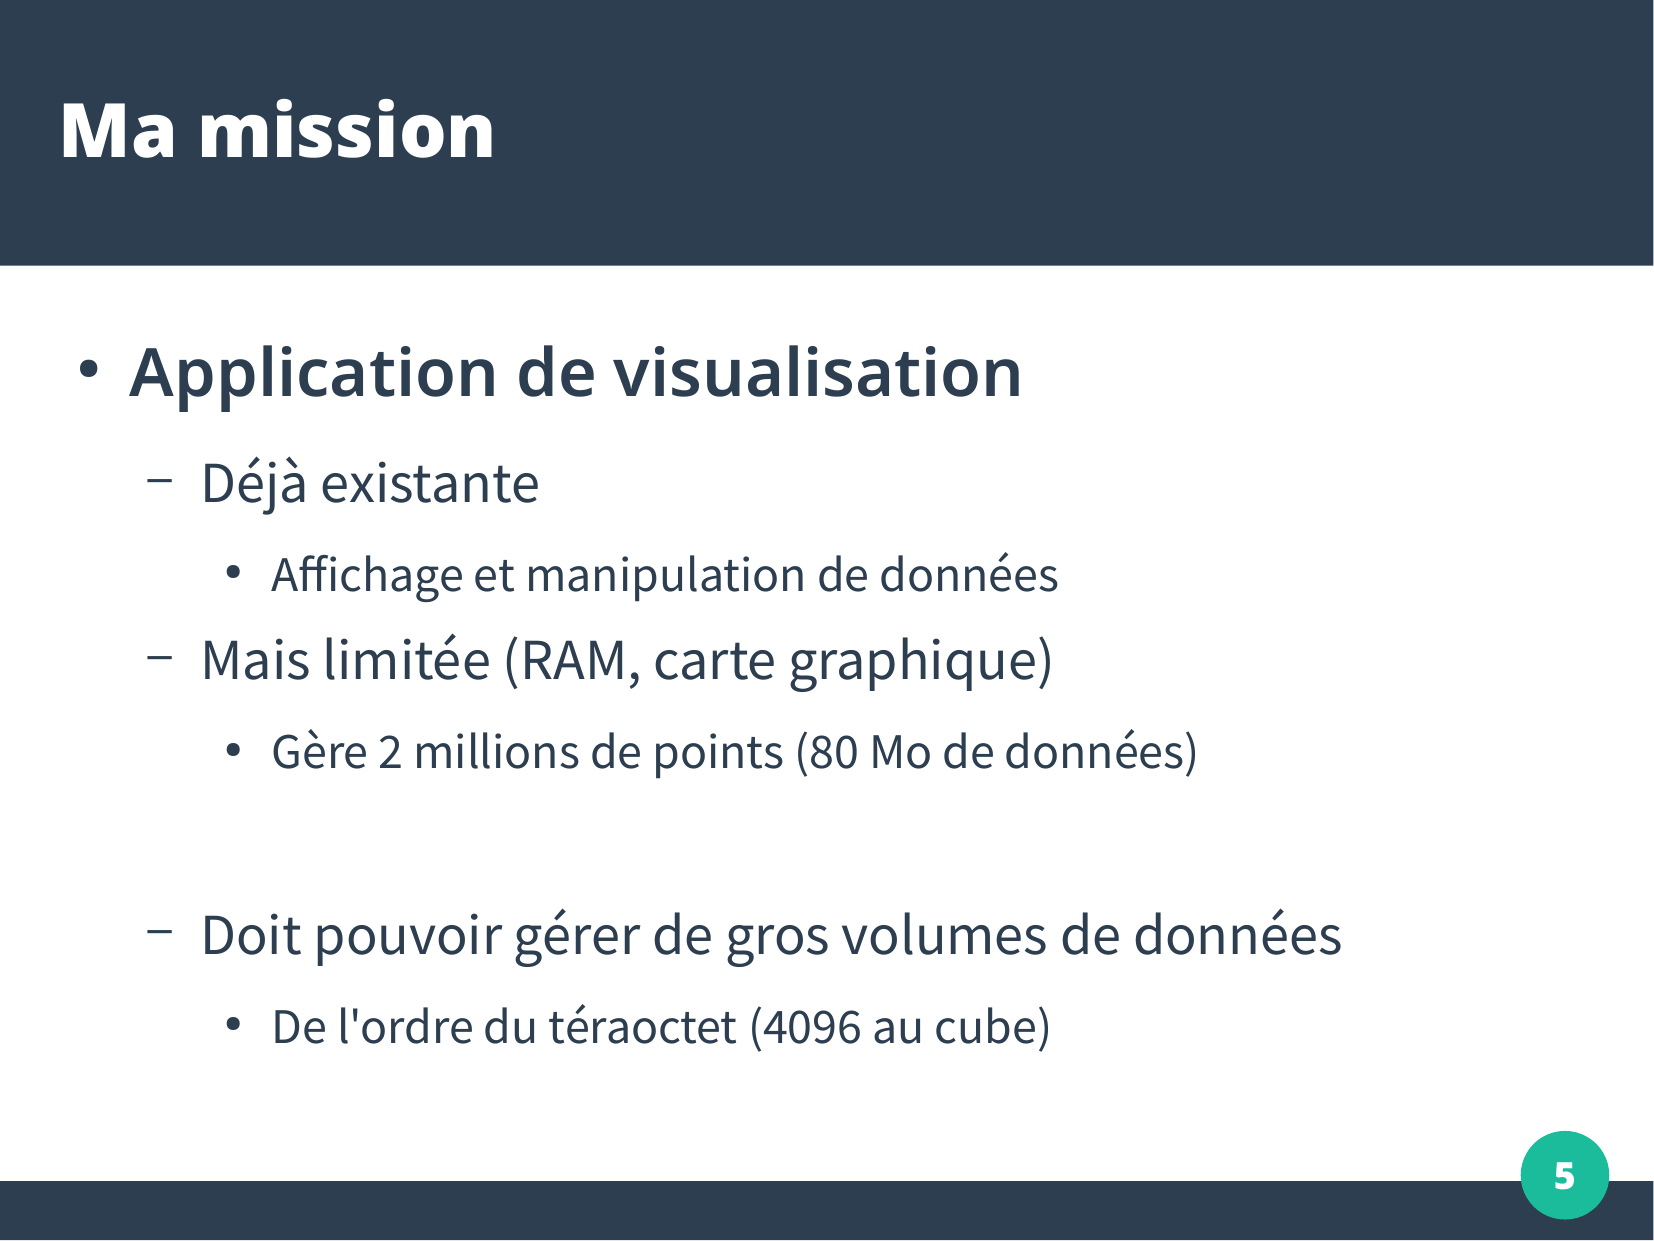

# Ma mission
Application de visualisation
Déjà existante
Affichage et manipulation de données
Mais limitée (RAM, carte graphique)
Gère 2 millions de points (80 Mo de données)
Doit pouvoir gérer de gros volumes de données
De l'ordre du téraoctet (4096 au cube)
5